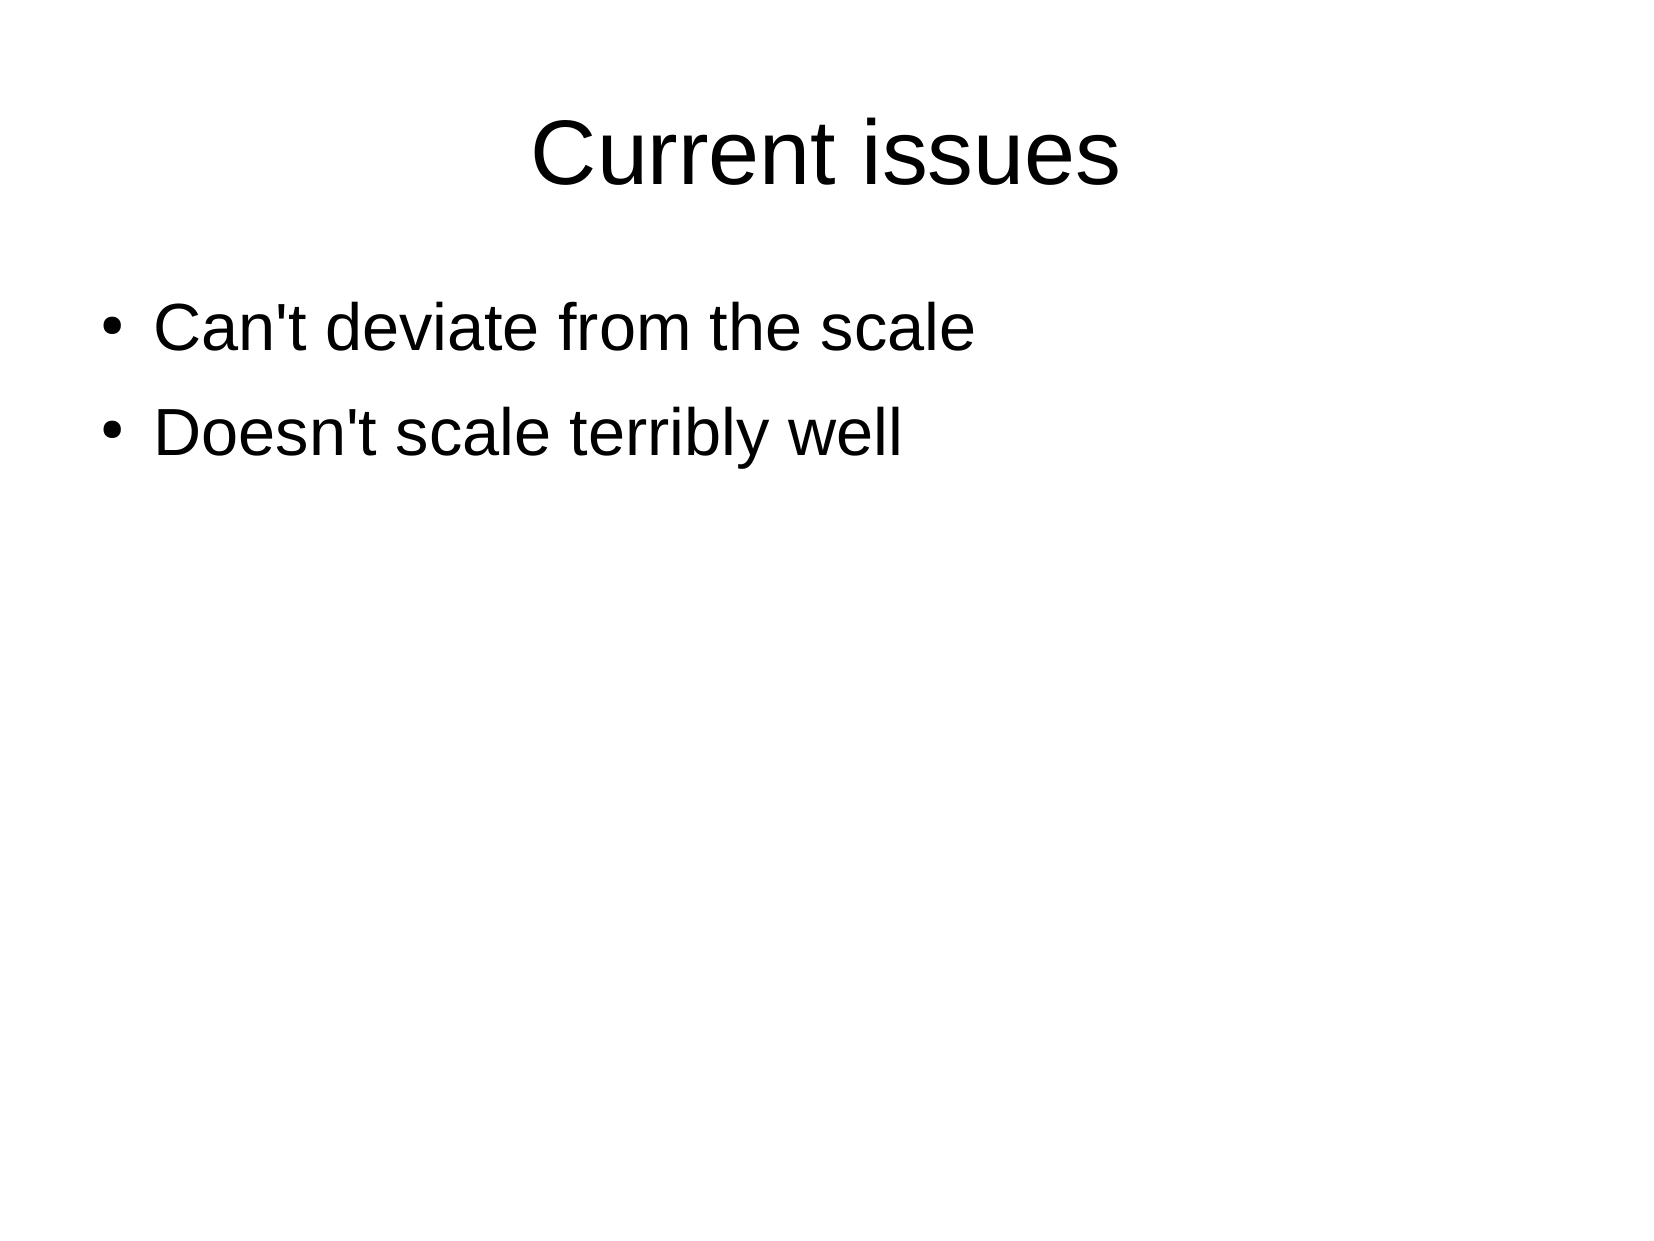

# Current issues
Can't deviate from the scale
Doesn't scale terribly well